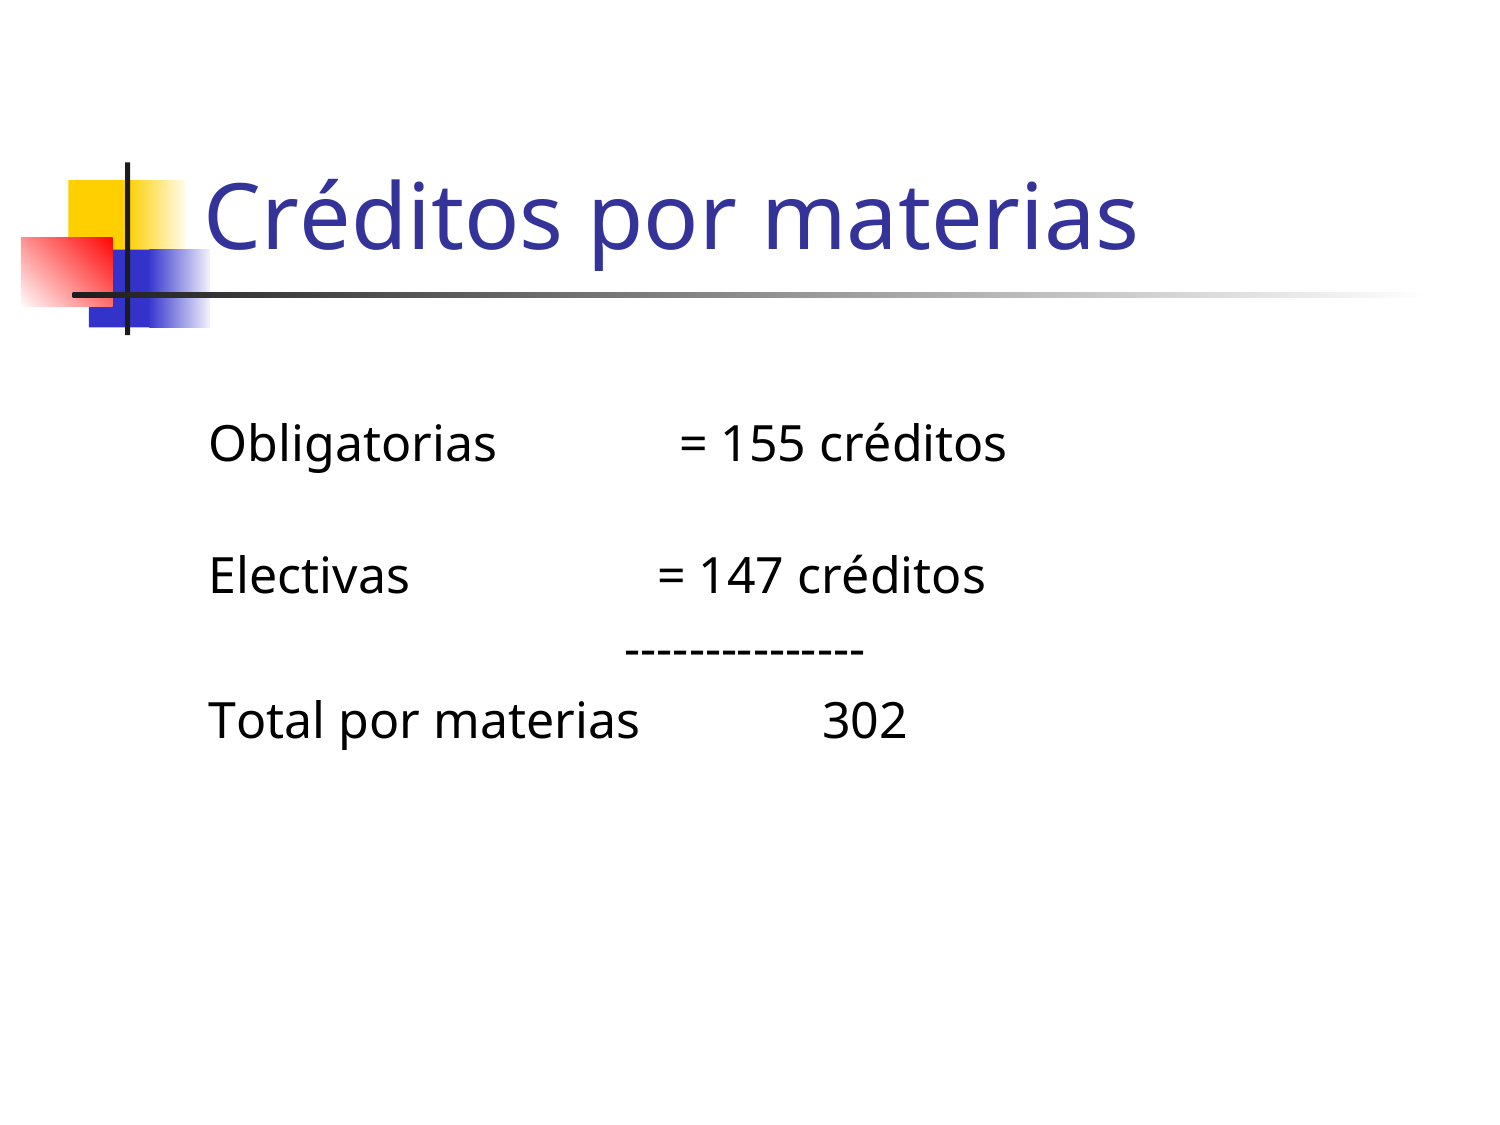

# Créditos por materias
Obligatorias = 155 créditos
Electivas = 147 créditos
 ---------------
Total por materias 302